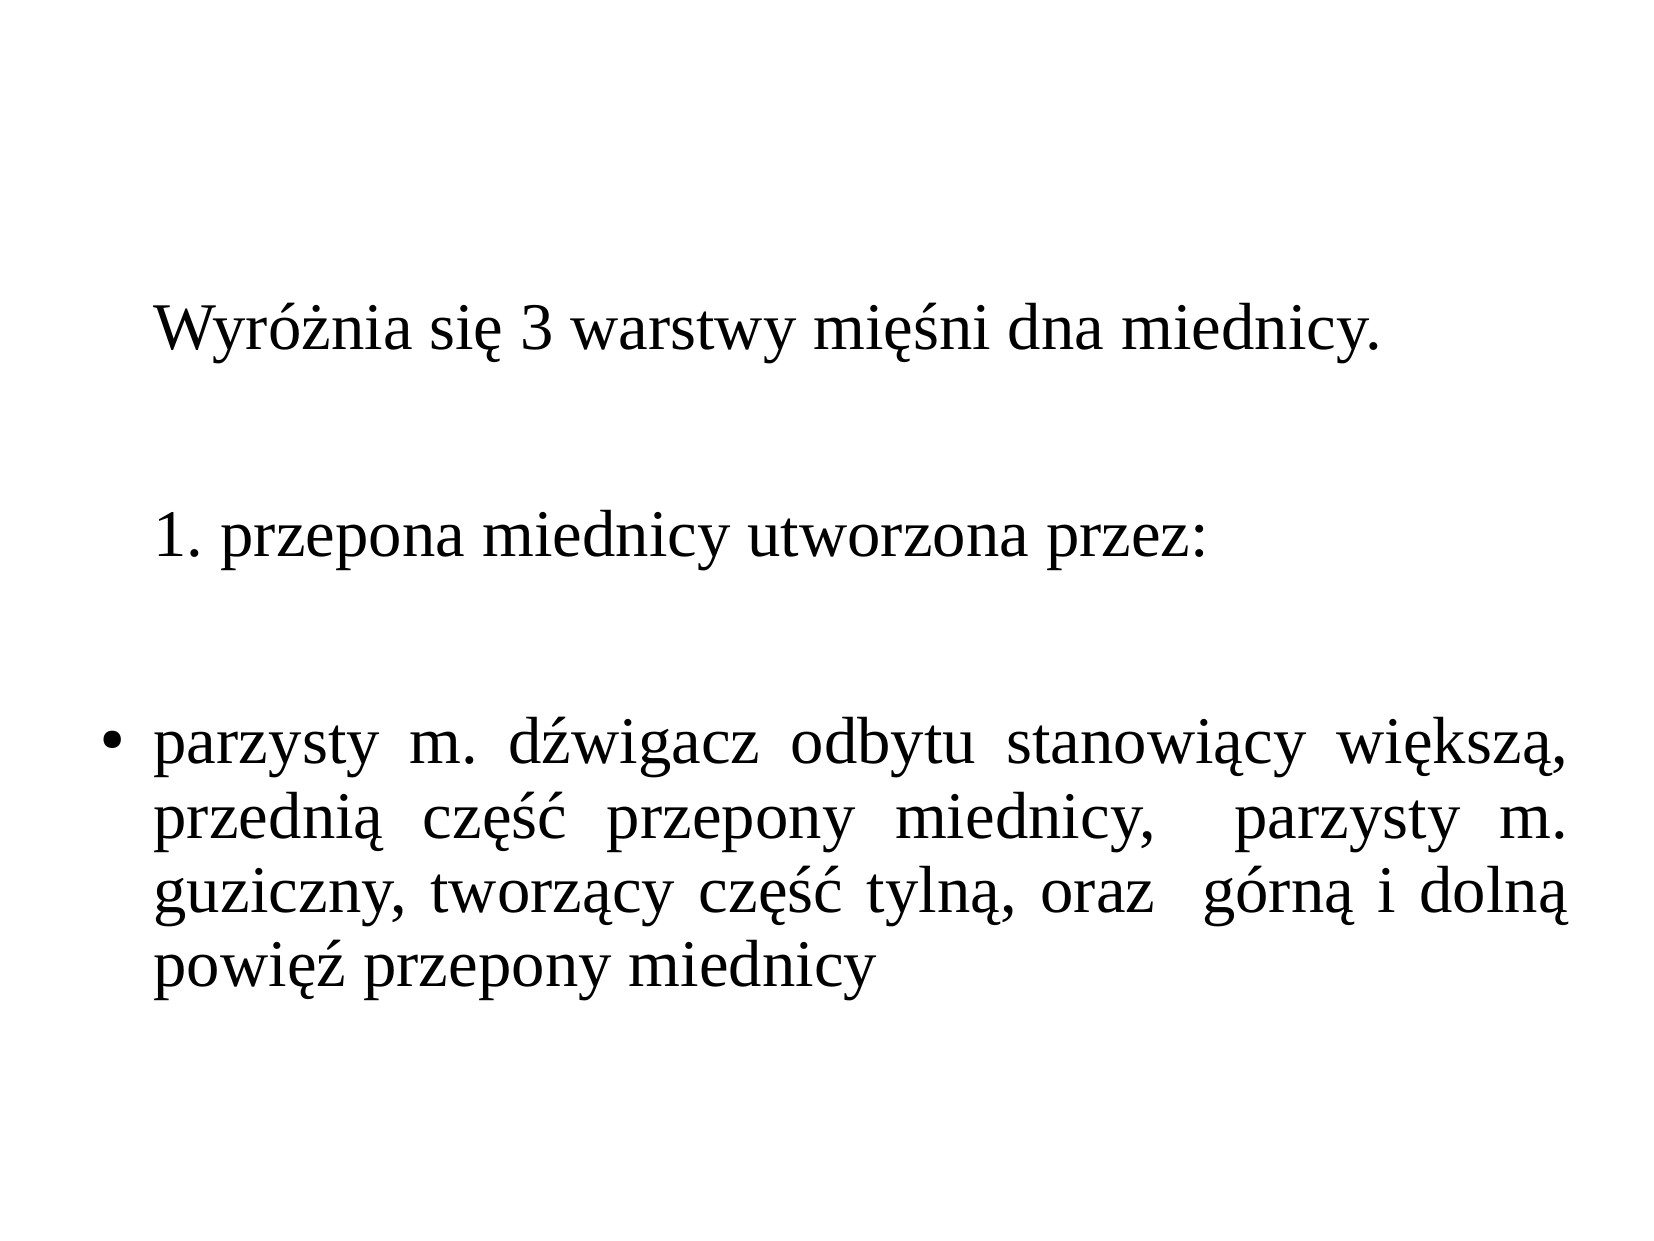

#
Wyróżnia się 3 warstwy mięśni dna miednicy.
1. przepona miednicy utworzona przez:
parzysty m. dźwigacz odbytu stanowiący większą, przednią część przepony miednicy, parzysty m. guziczny, tworzący część tylną, oraz górną i dolną powięź przepony miednicy